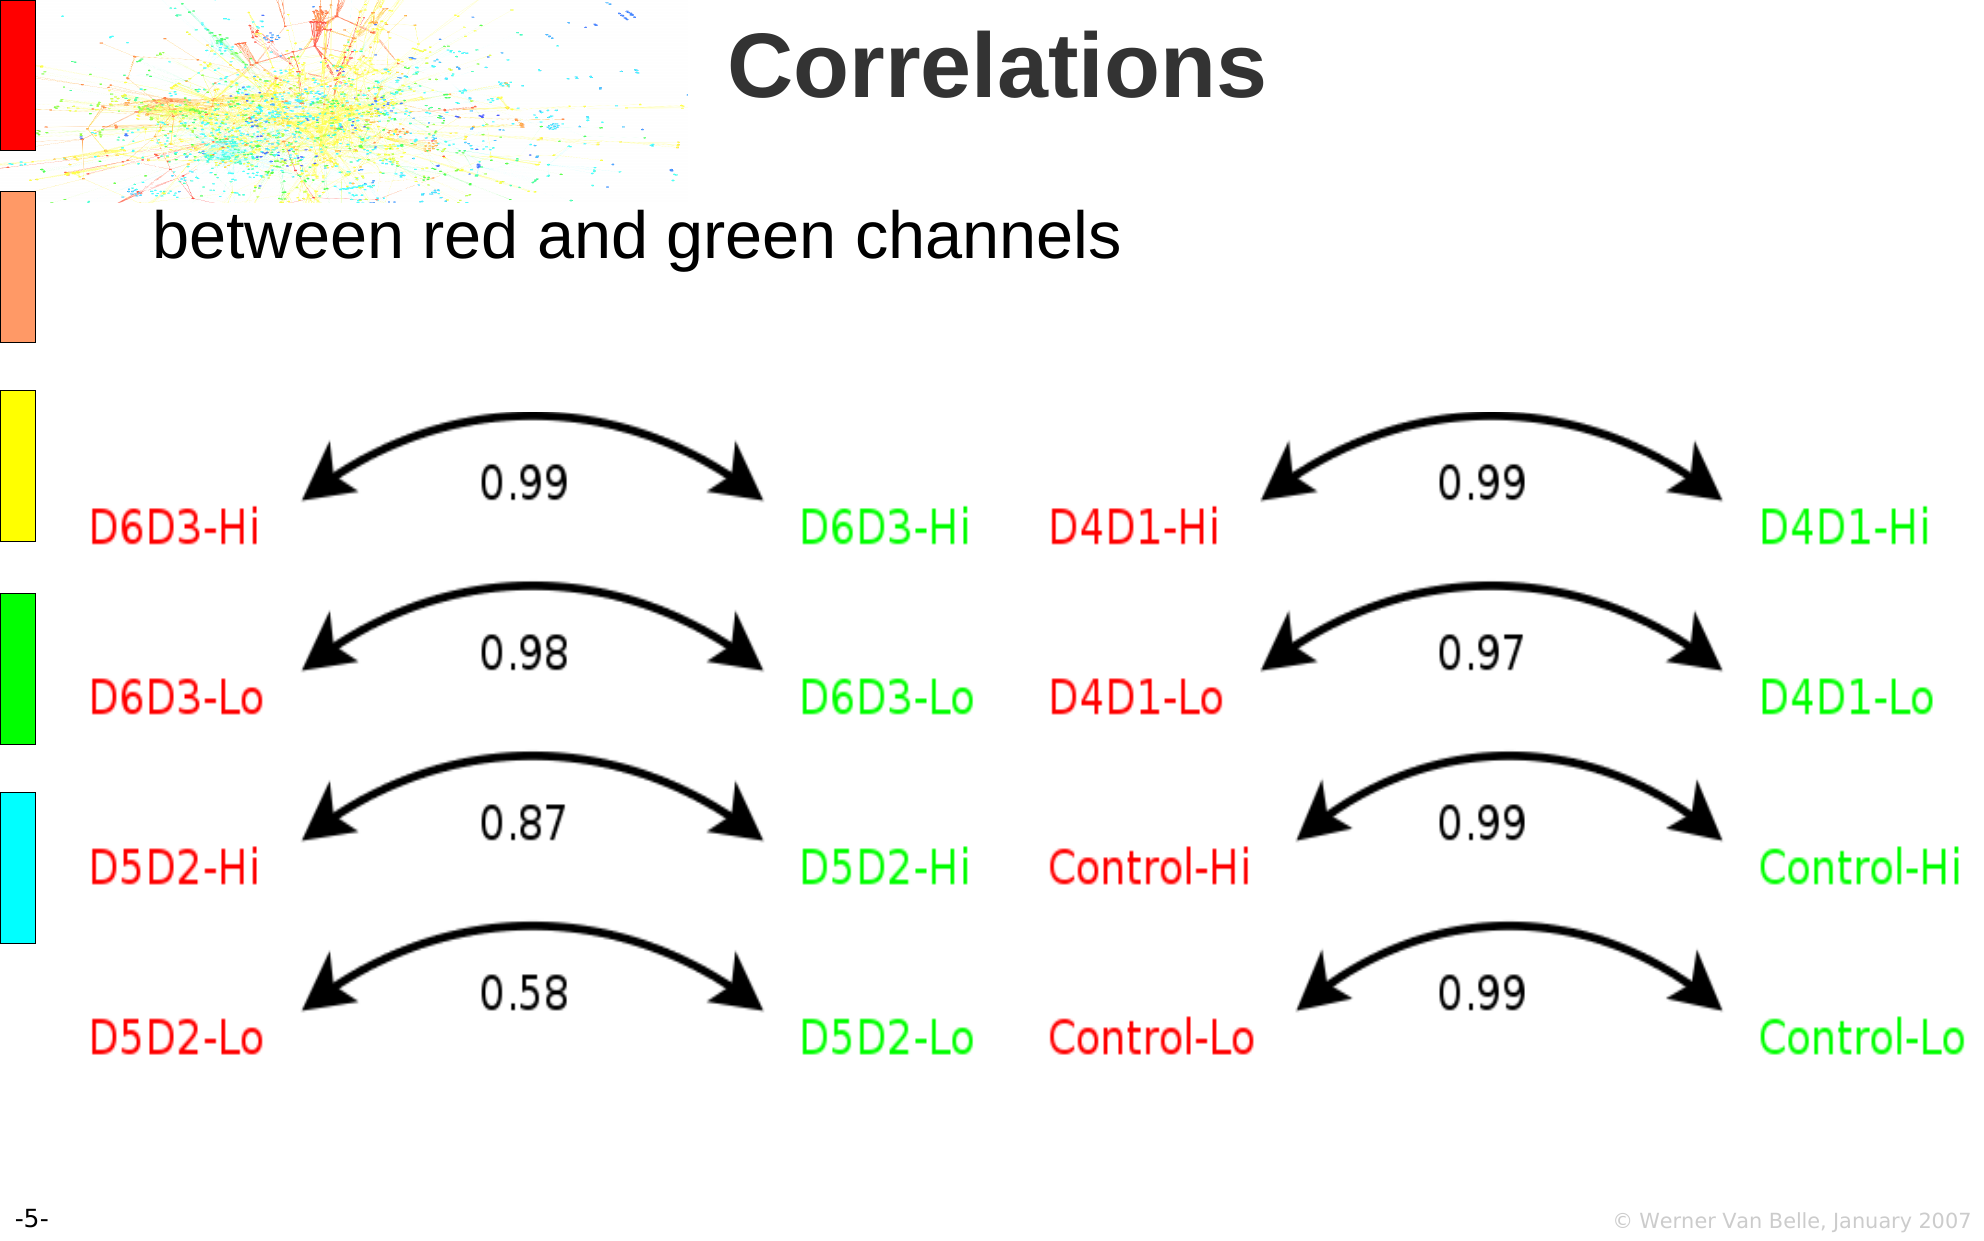

# Correlations
between red and green channels